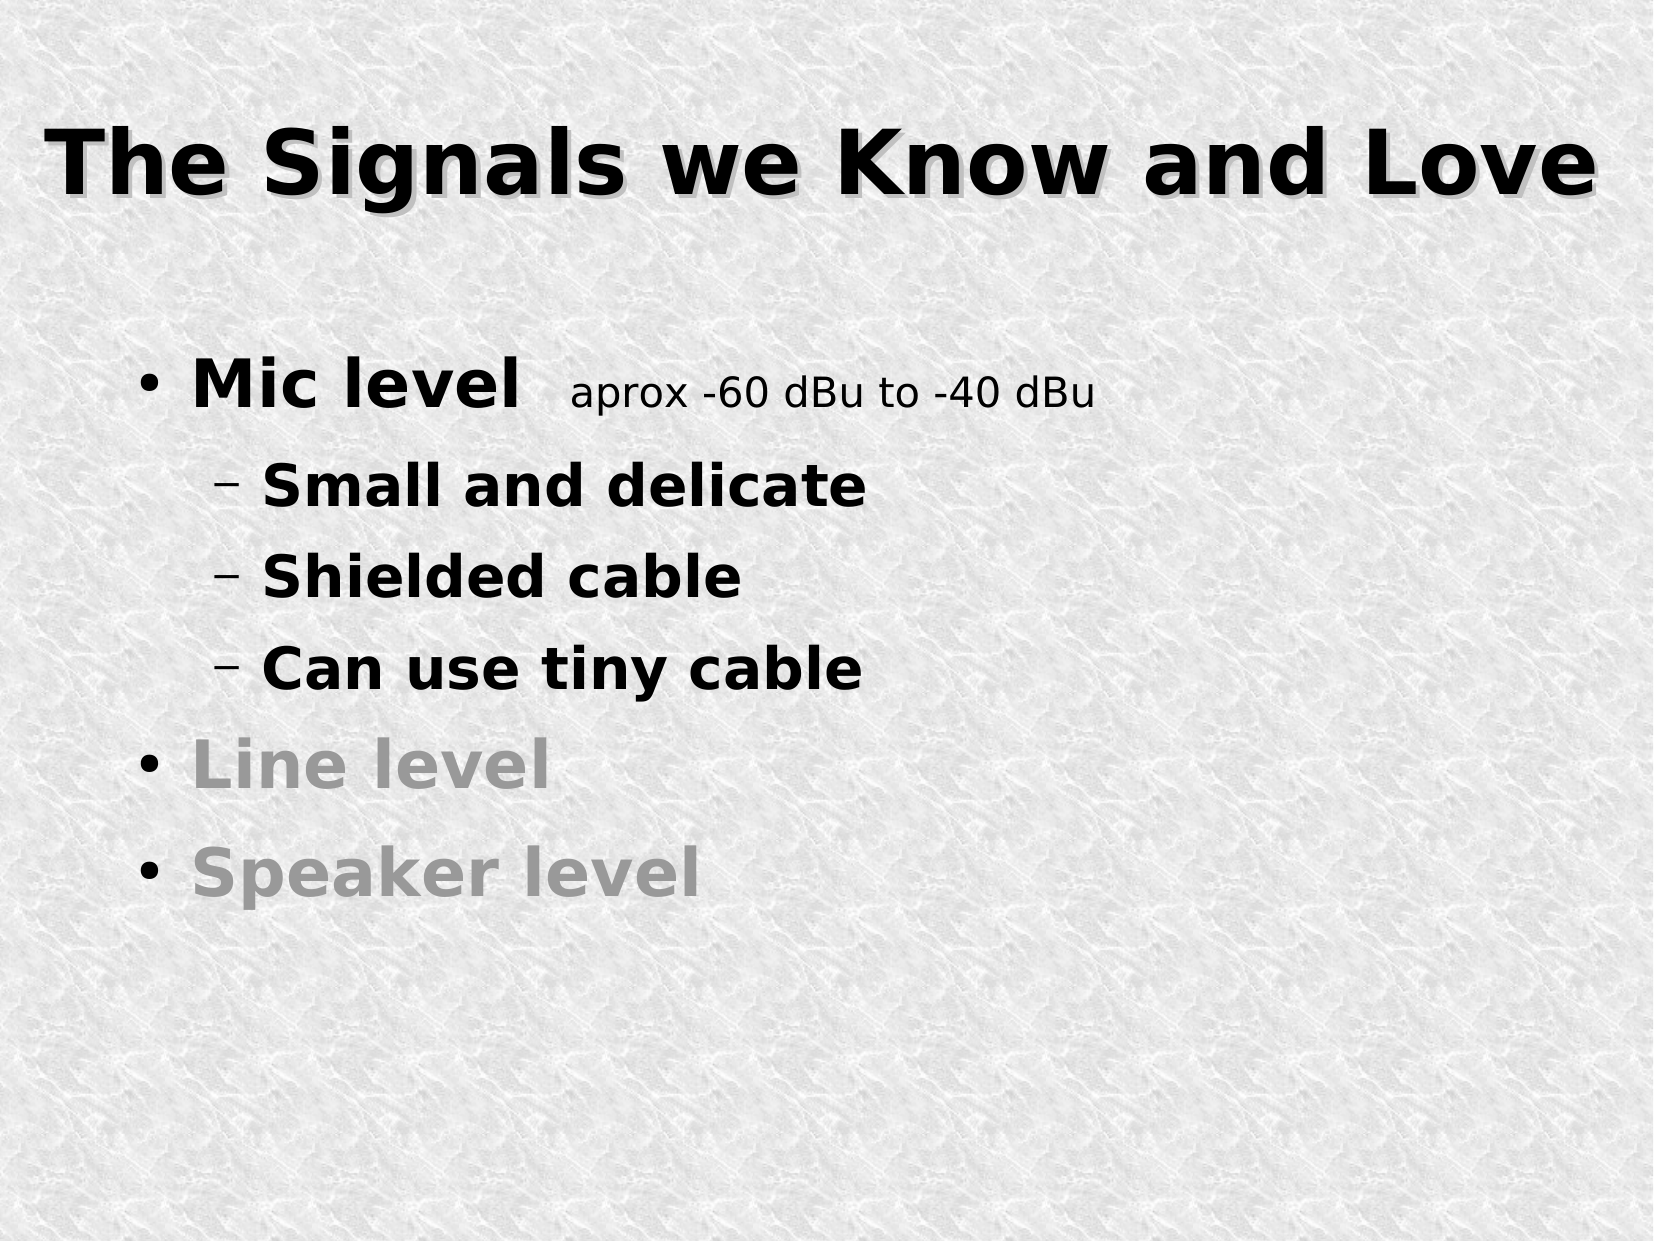

The Signals we Know and Love
# Mic level aprox -60 dBu to -40 dBu
Small and delicate
Shielded cable
Can use tiny cable
Line level
Speaker level